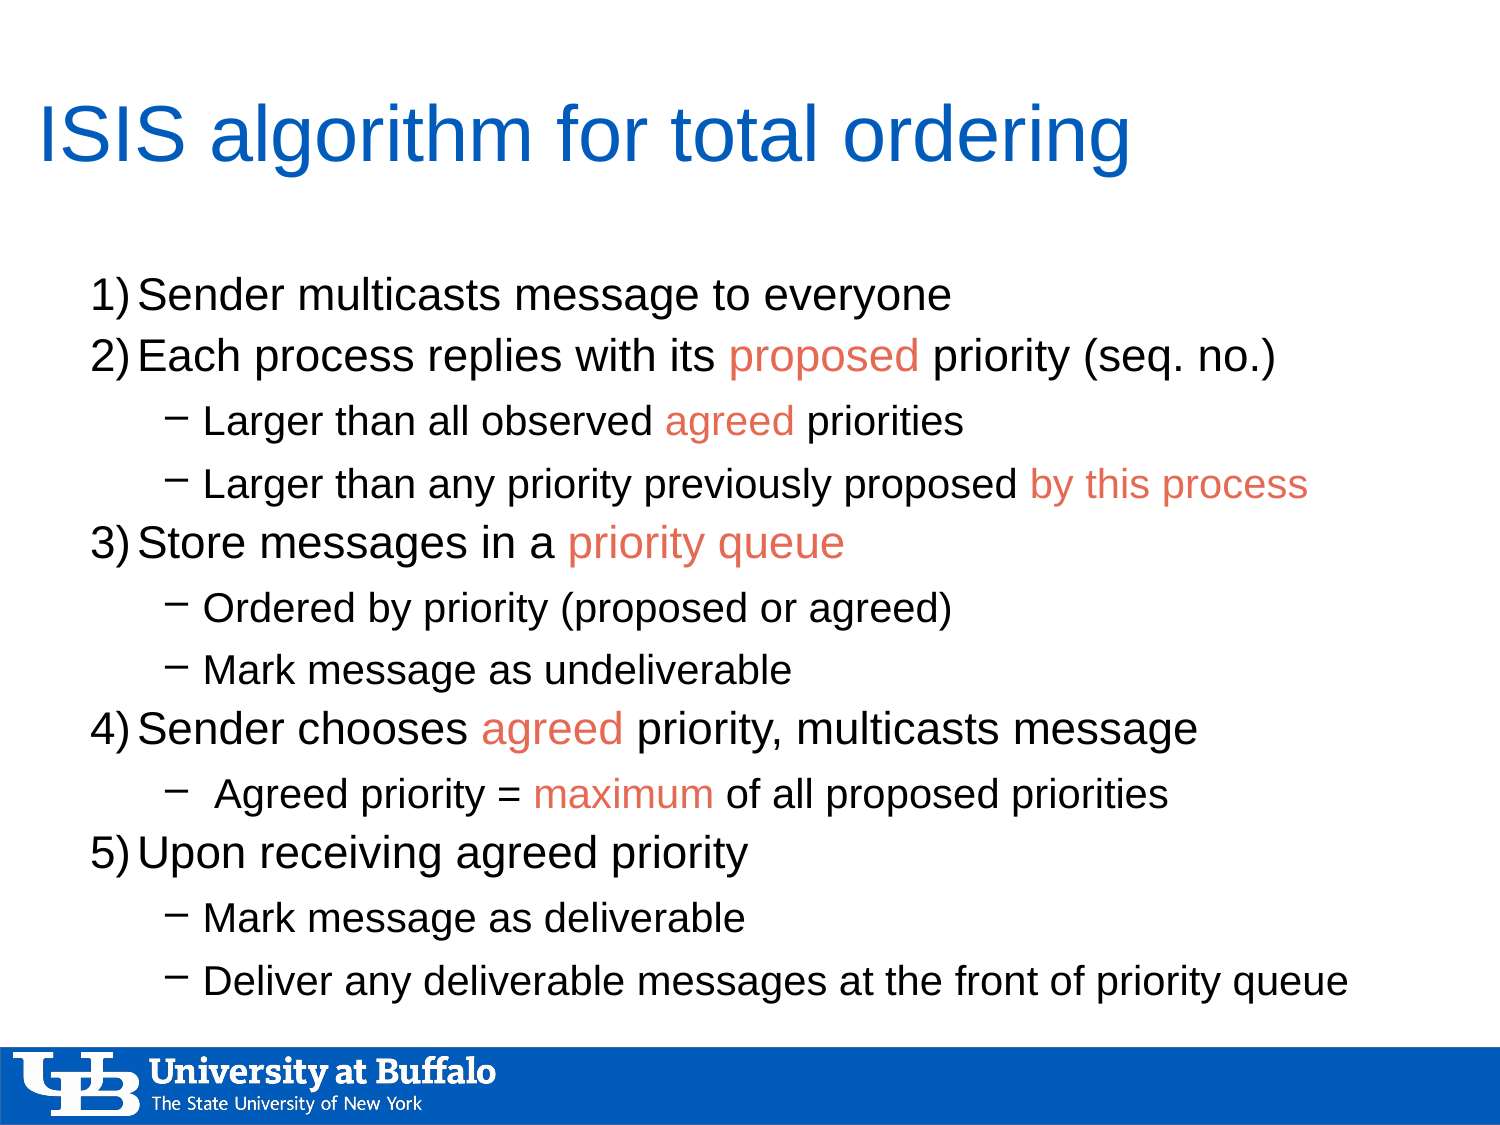

# ISIS algorithm for total ordering
Sender multicasts message to everyone
Each process replies with its proposed priority (seq. no.)
Larger than all observed agreed priorities
Larger than any priority previously proposed by this process
Store messages in a priority queue
Ordered by priority (proposed or agreed)
Mark message as undeliverable
Sender chooses agreed priority, multicasts message
 Agreed priority = maximum of all proposed priorities
Upon receiving agreed priority
Mark message as deliverable
Deliver any deliverable messages at the front of priority queue